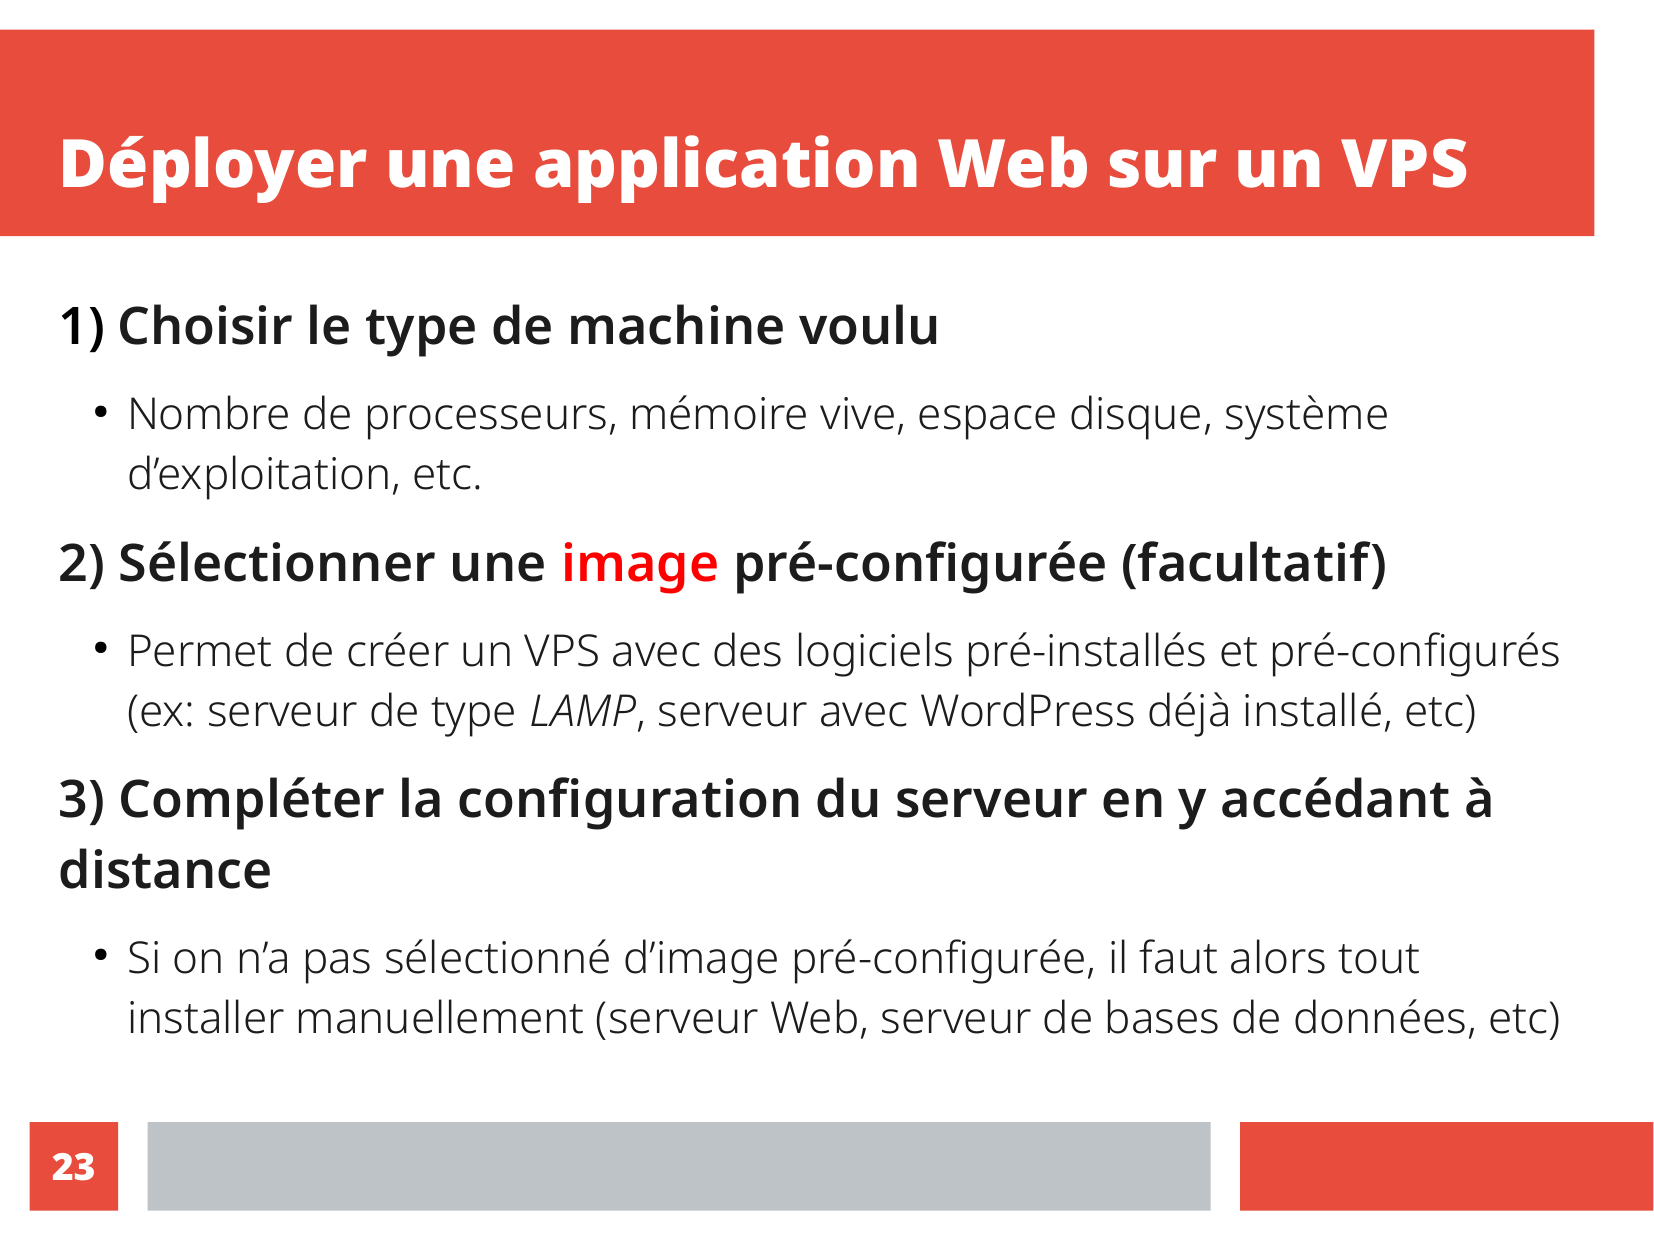

# Déployer une application Web sur un VPS
 Choisir le type de machine voulu
Nombre de processeurs, mémoire vive, espace disque, système d’exploitation, etc.
2) Sélectionner une image pré-configurée (facultatif)
Permet de créer un VPS avec des logiciels pré-installés et pré-configurés (ex: serveur de type LAMP, serveur avec WordPress déjà installé, etc)
3) Compléter la configuration du serveur en y accédant à distance
Si on n’a pas sélectionné d’image pré-configurée, il faut alors tout installer manuellement (serveur Web, serveur de bases de données, etc)
23